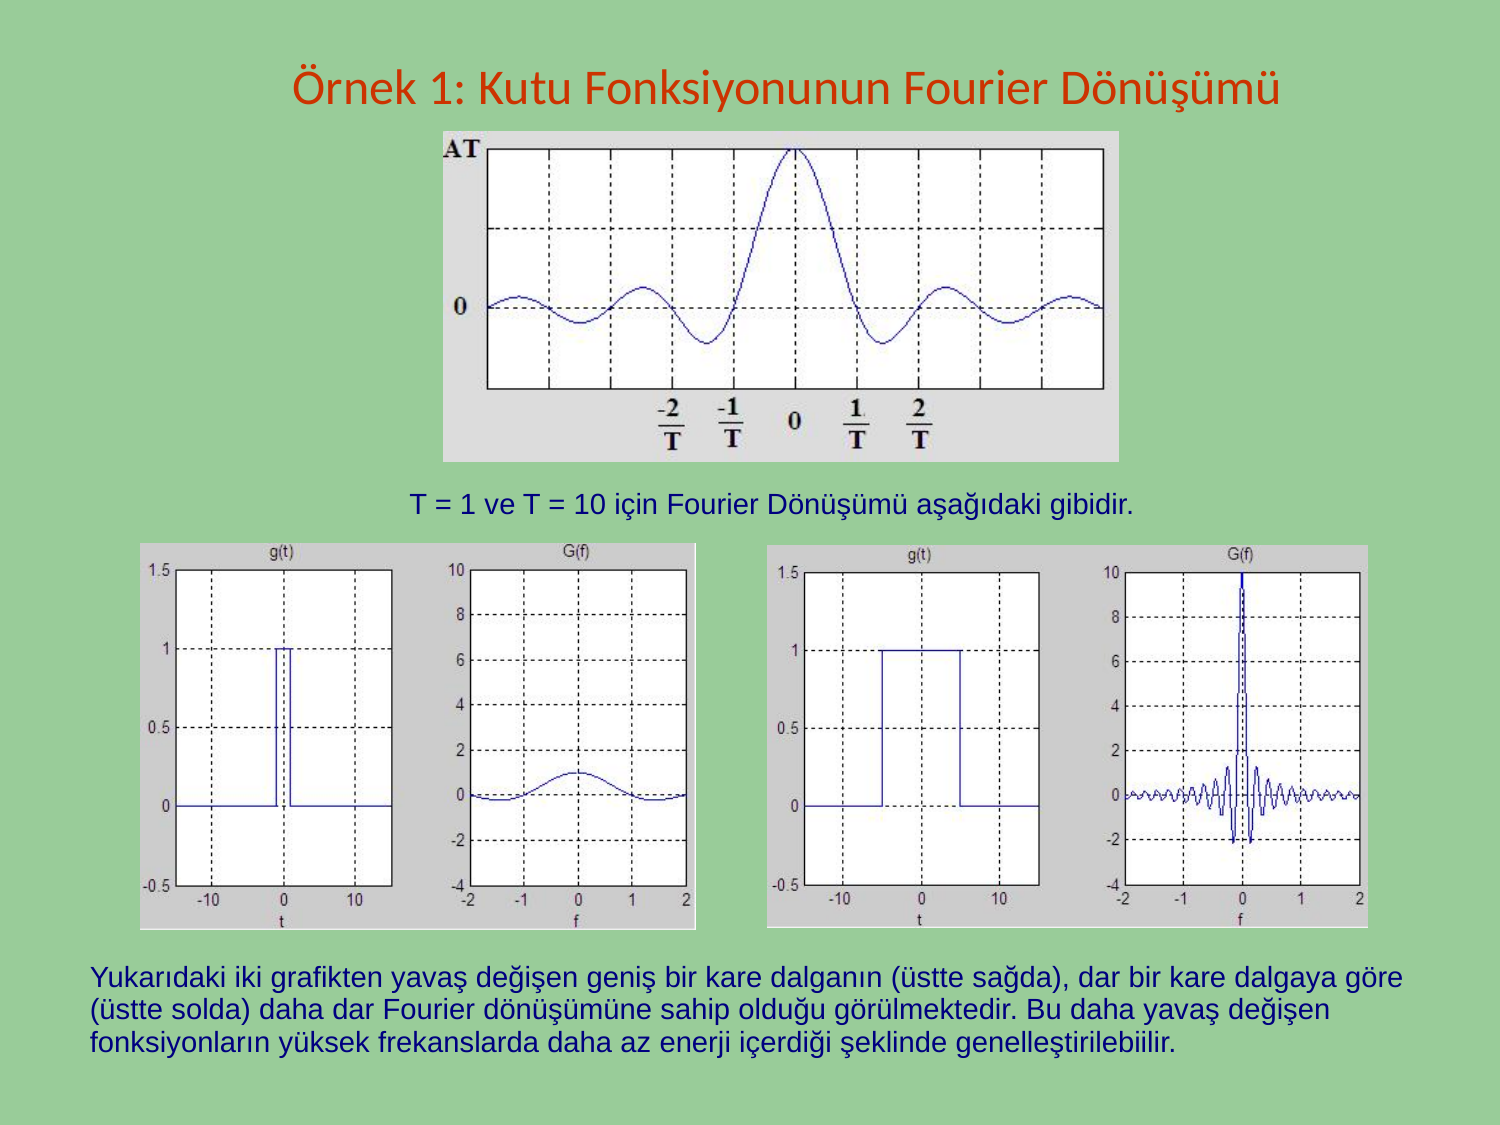

# Örnek 1: Kutu Fonksiyonunun Fourier Dönüşümü
T = 1 ve T = 10 için Fourier Dönüşümü aşağıdaki gibidir.
Yukarıdaki iki grafikten yavaş değişen geniş bir kare dalganın (üstte sağda), dar bir kare dalgaya göre (üstte solda) daha dar Fourier dönüşümüne sahip olduğu görülmektedir. Bu daha yavaş değişen fonksiyonların yüksek frekanslarda daha az enerji içerdiği şeklinde genelleştirilebiilir.